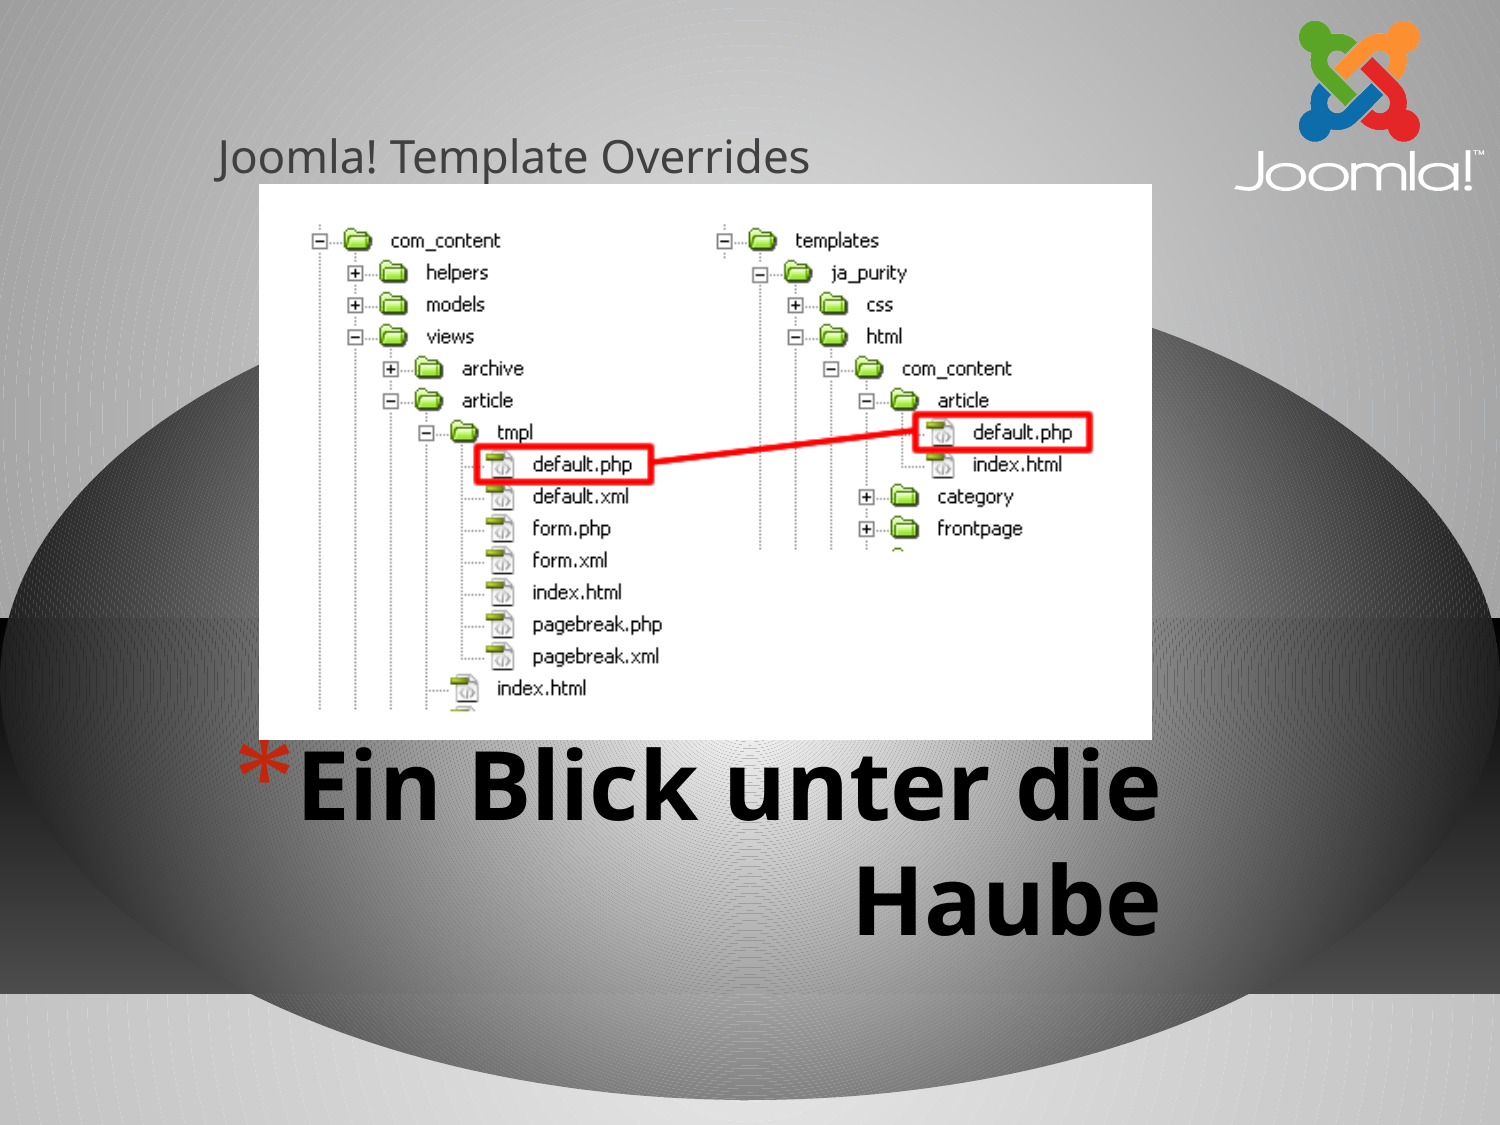

Joomla! Template Overrides
# Ein Blick unter die Haube